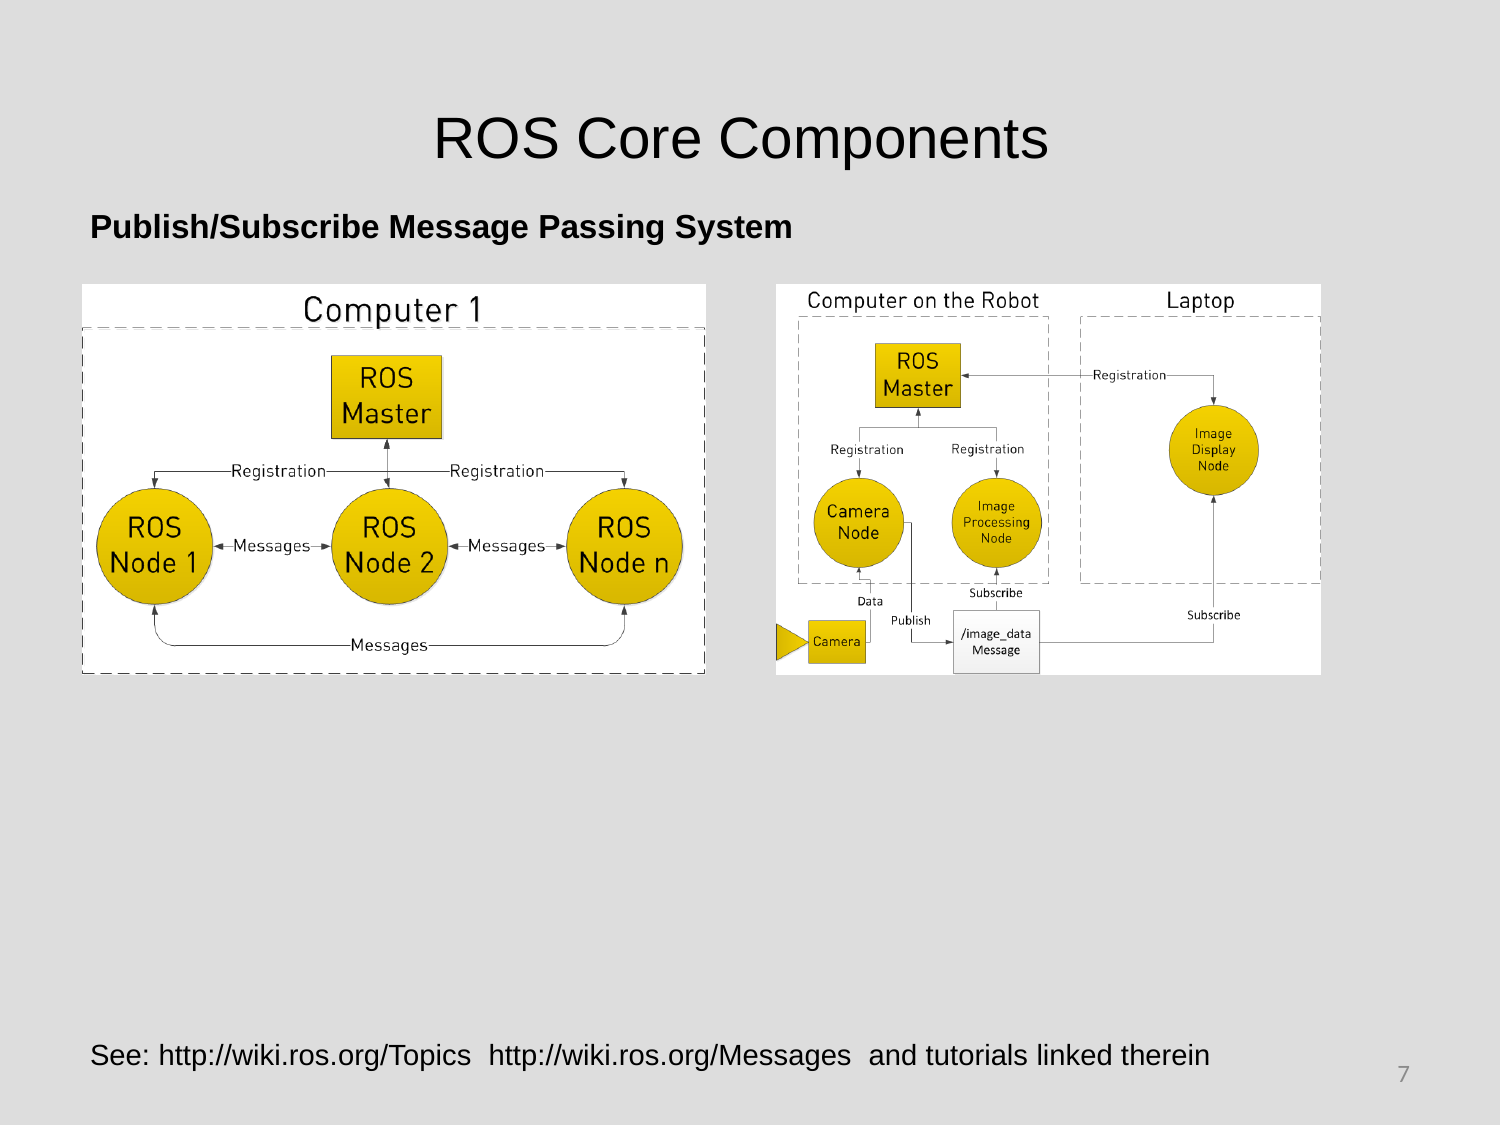

# ROS Core Components
Publish/Subscribe Message Passing System
See: http://wiki.ros.org/Topics http://wiki.ros.org/Messages and tutorials linked therein
Oct 9, 2017
7